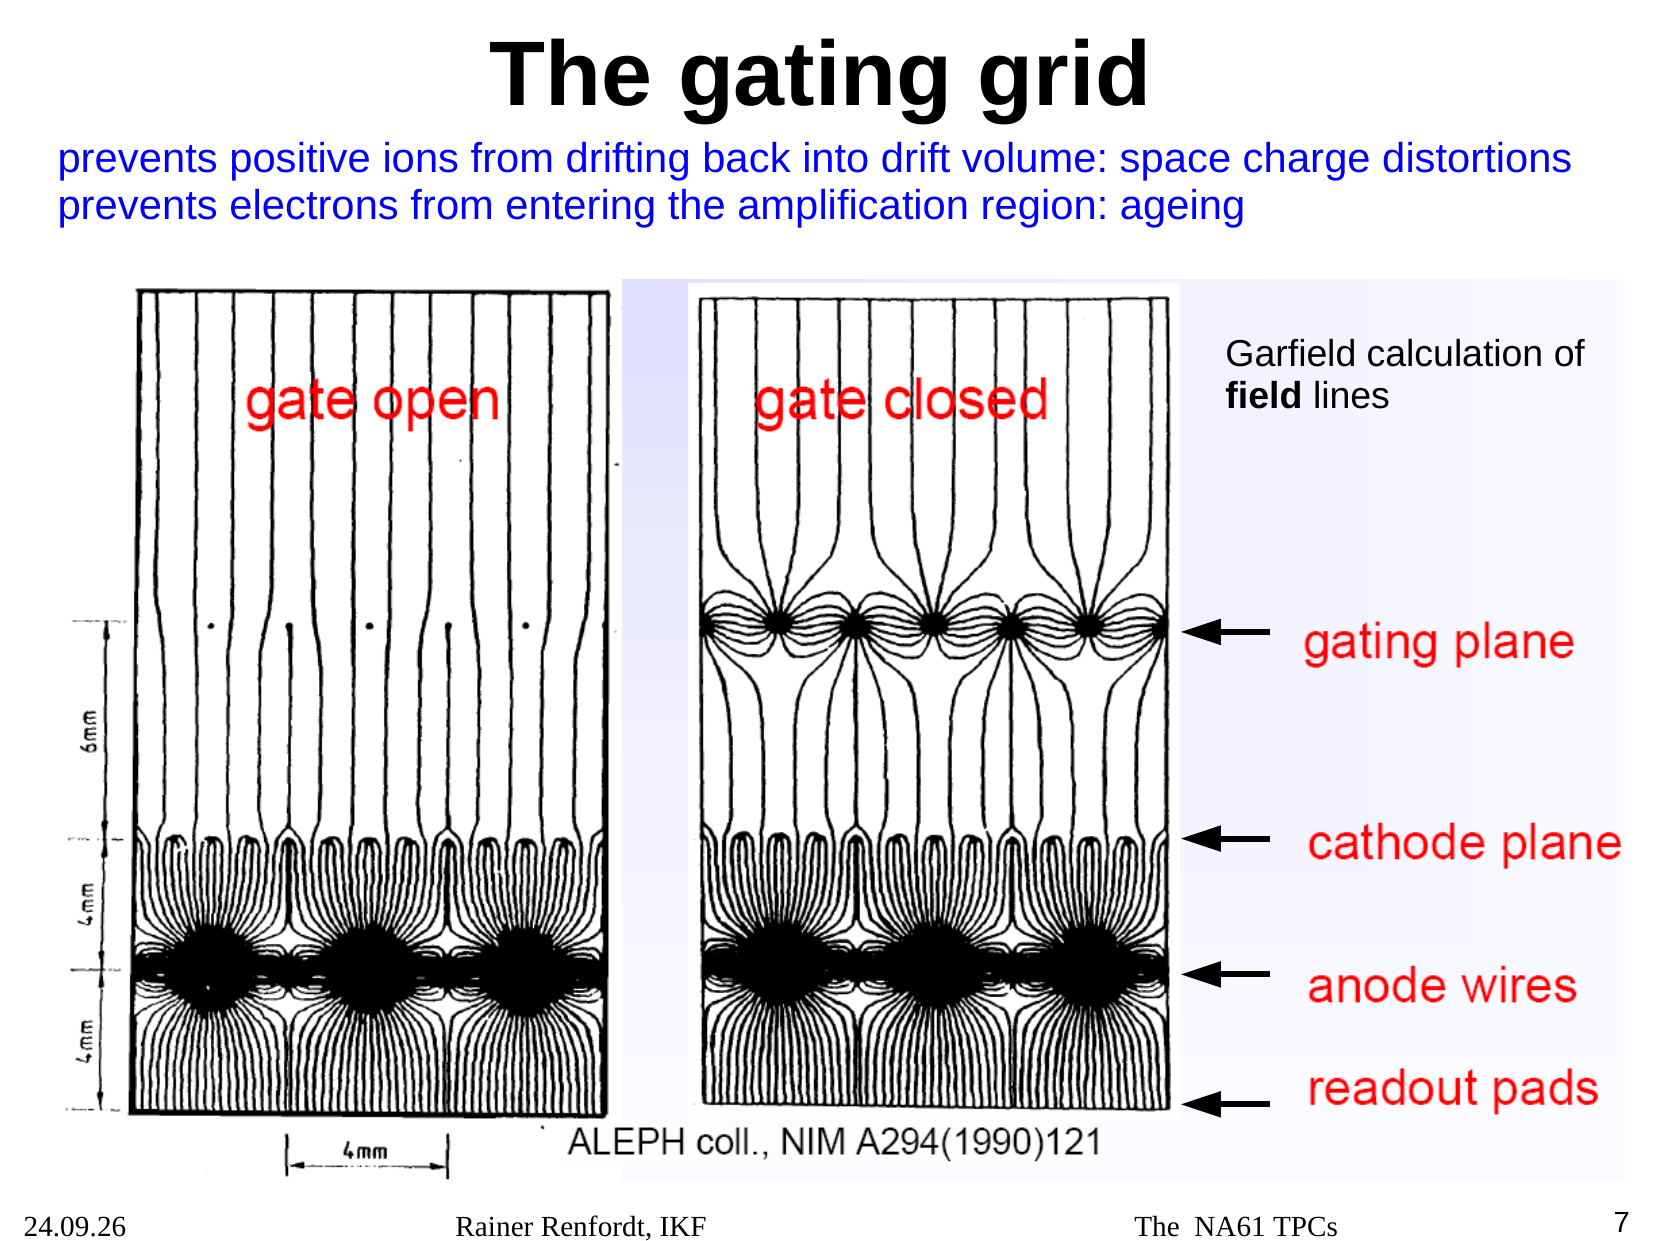

# The gating grid
 prevents positive ions from drifting back into drift volume: space charge distortions
 prevents electrons from entering the amplification region: ageing
Garfield calculation of
field lines